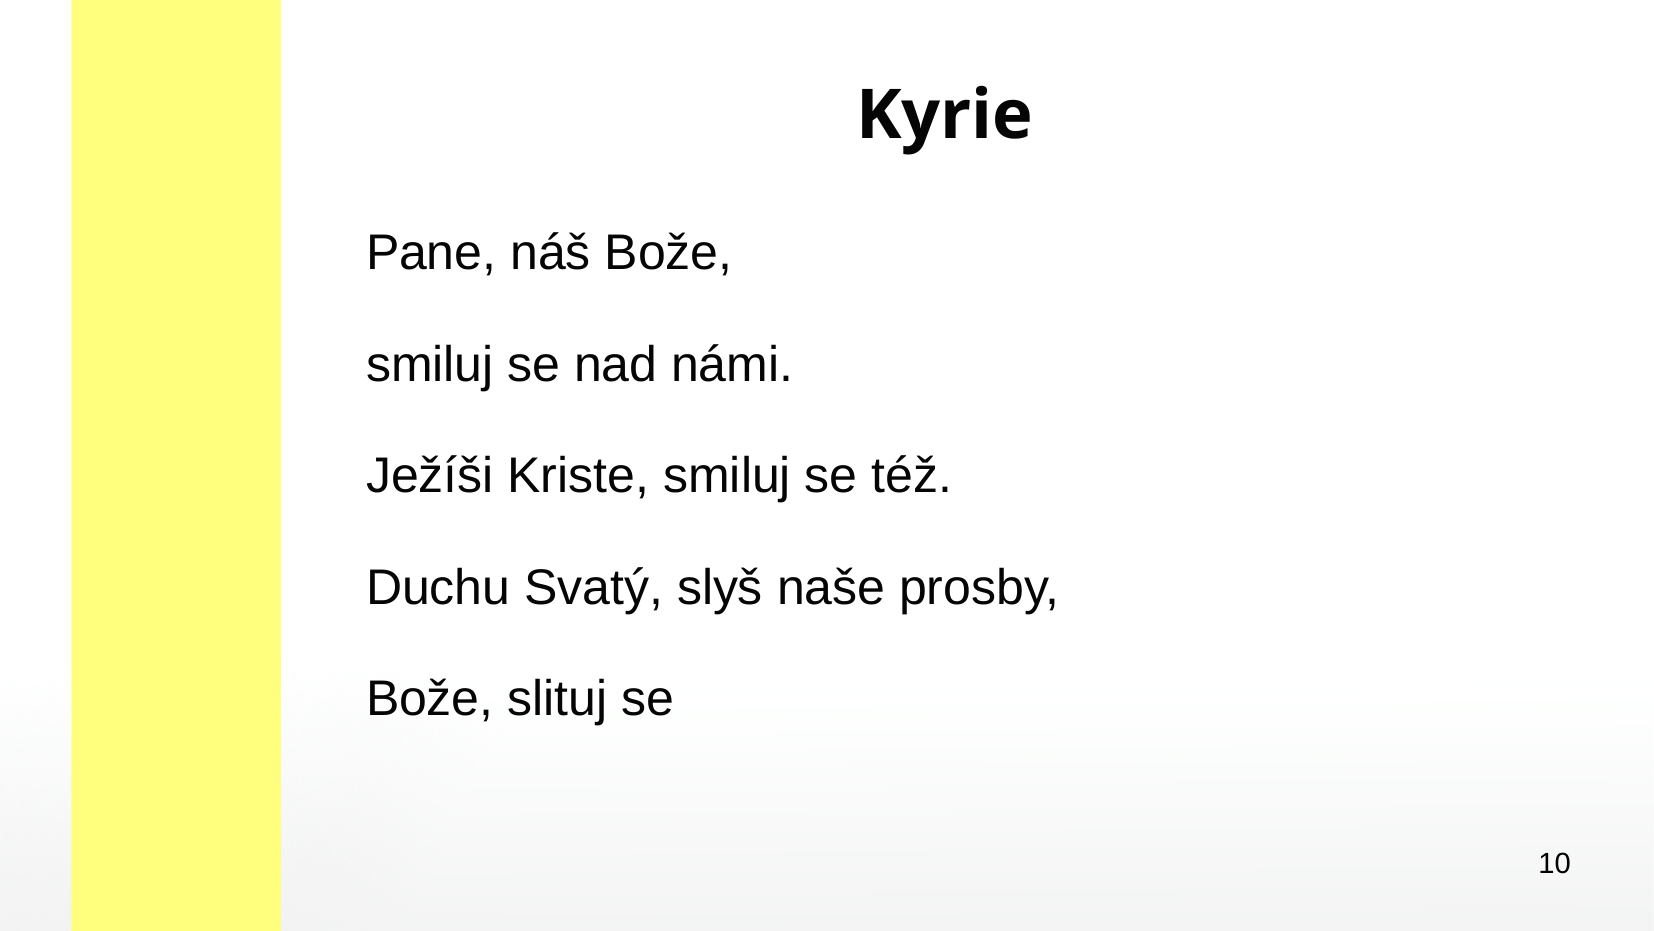

# Kyrie
Pane, náš Bože,
smiluj se nad námi.
Ježíši Kriste, smiluj se též.
Duchu Svatý, slyš naše prosby,
Bože, slituj se
10